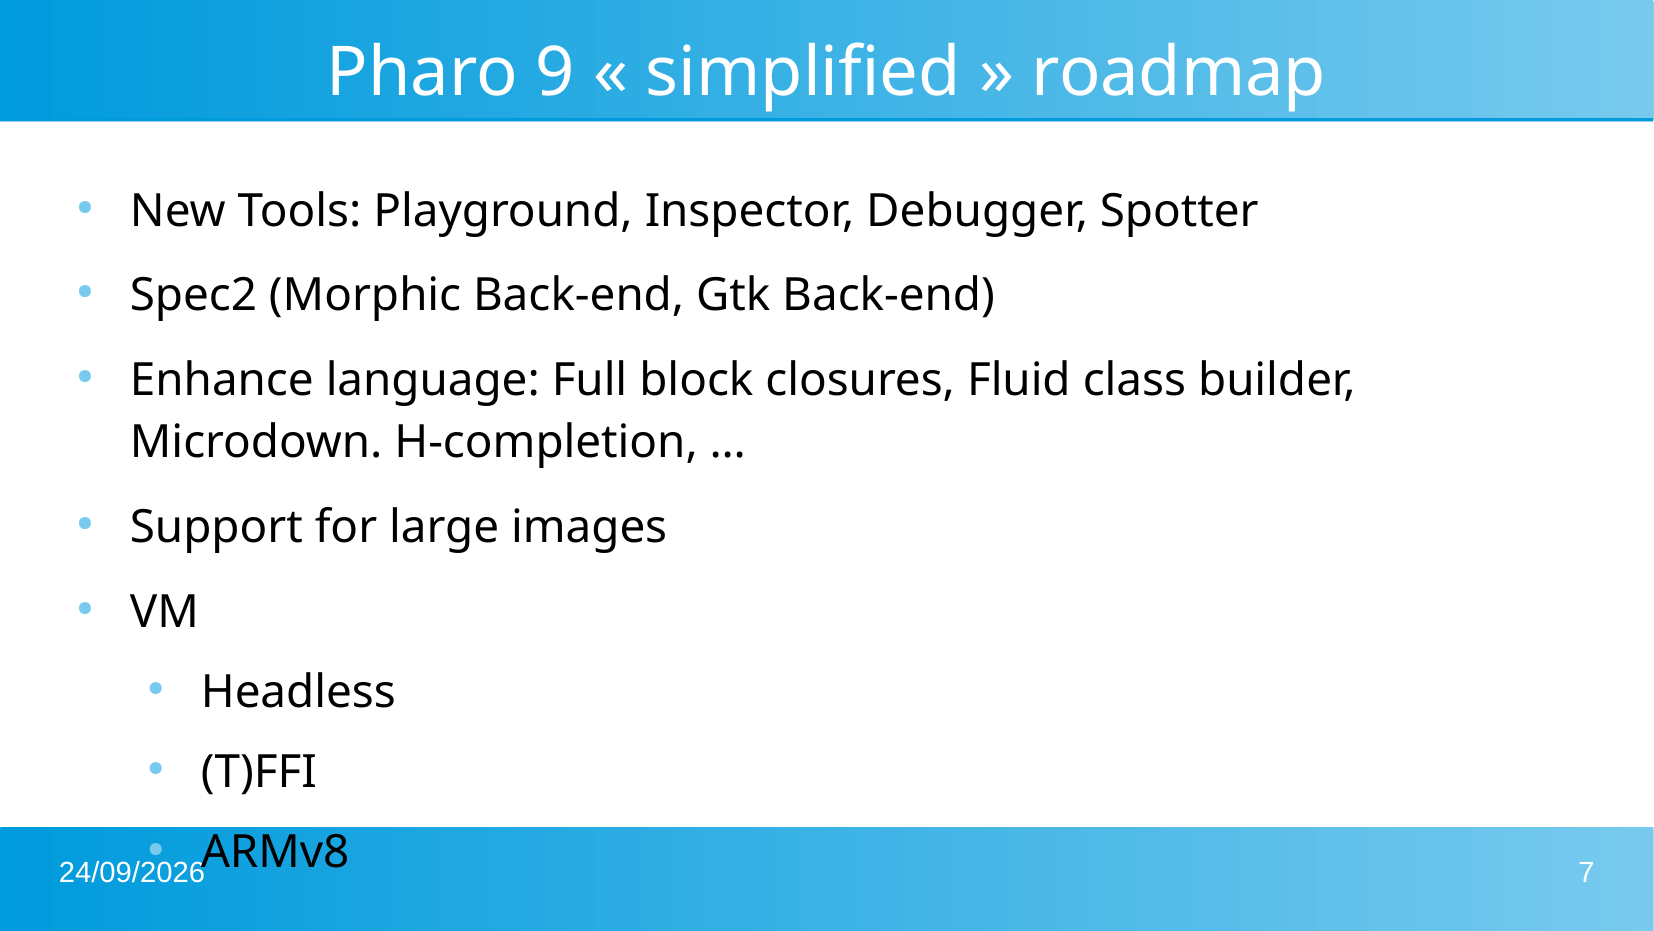

Pharo 9 « simplified » roadmap
# New Tools: Playground, Inspector, Debugger, Spotter
Spec2 (Morphic Back-end, Gtk Back-end)
Enhance language: Full block closures, Fluid class builder, Microdown. H-completion, …
Support for large images
VM
Headless
(T)FFI
ARMv8
7